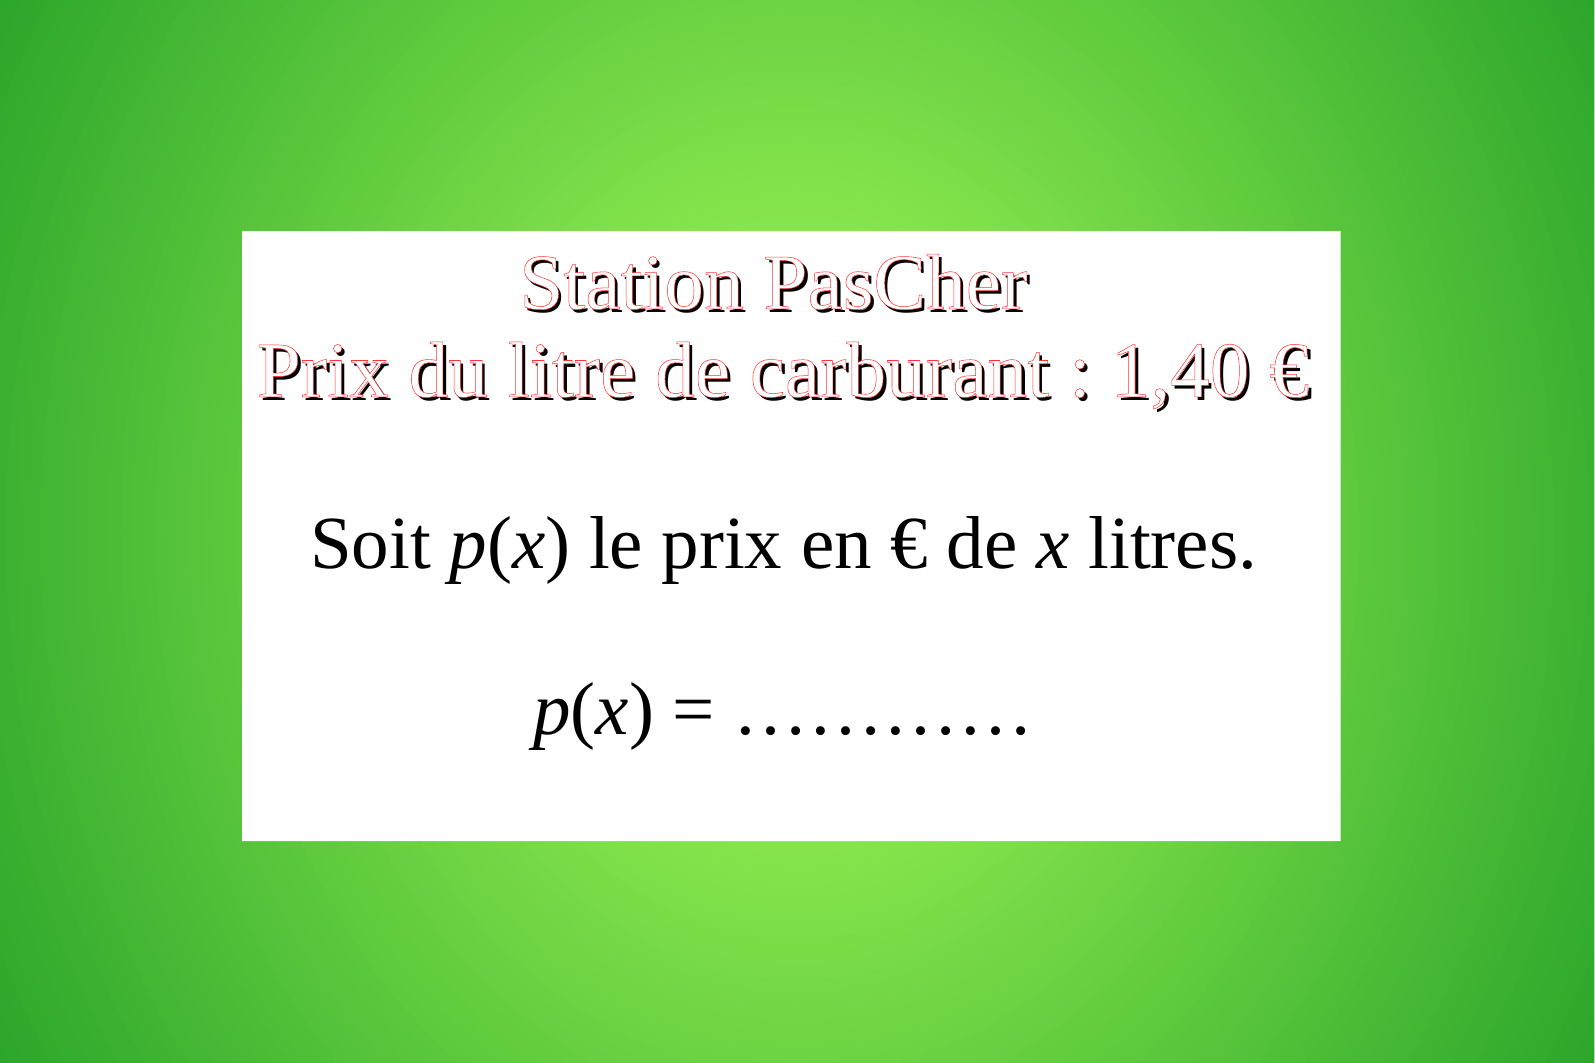

Station PasCher
Prix du litre de carburant : 1,40 €
Soit p(x) le prix en € de x litres.
p(x) = …………